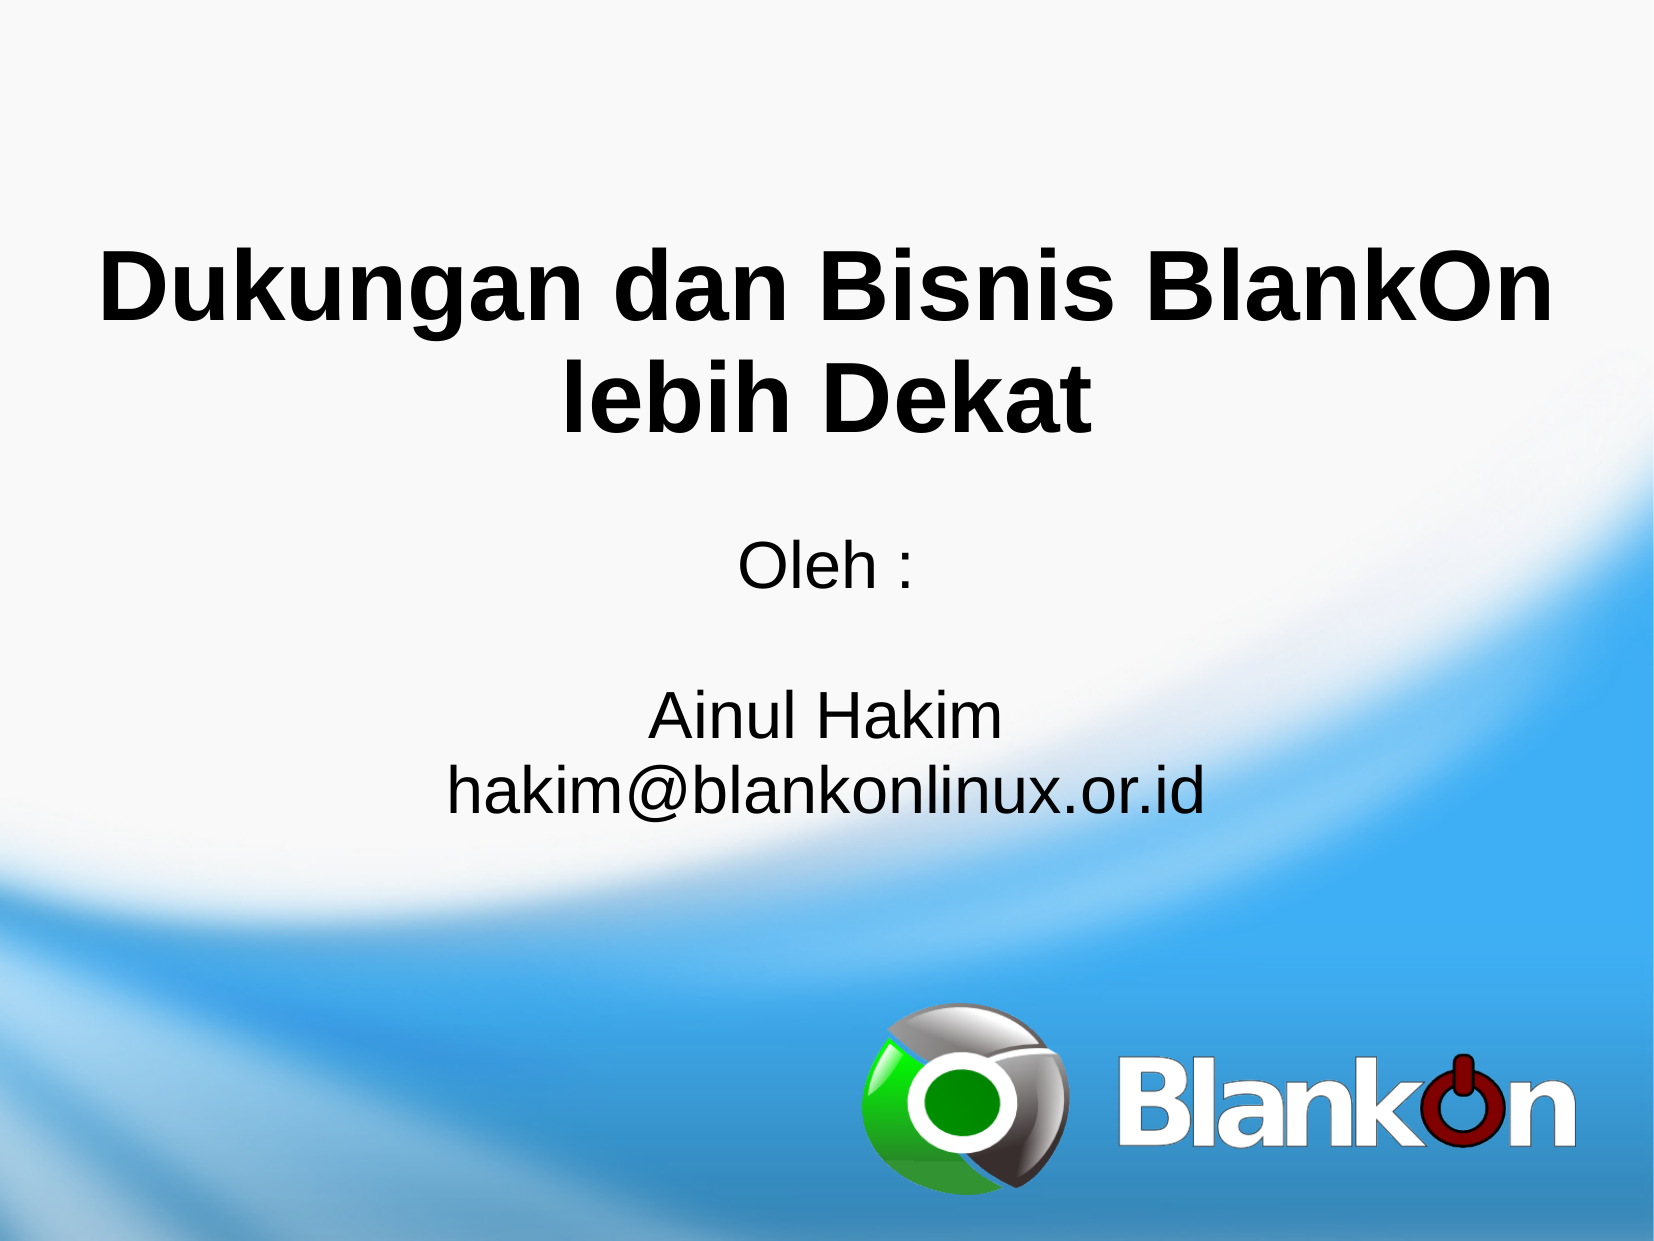

# Dukungan dan Bisnis BlankOn lebih Dekat
Oleh :
Ainul Hakim
hakim@blankonlinux.or.id